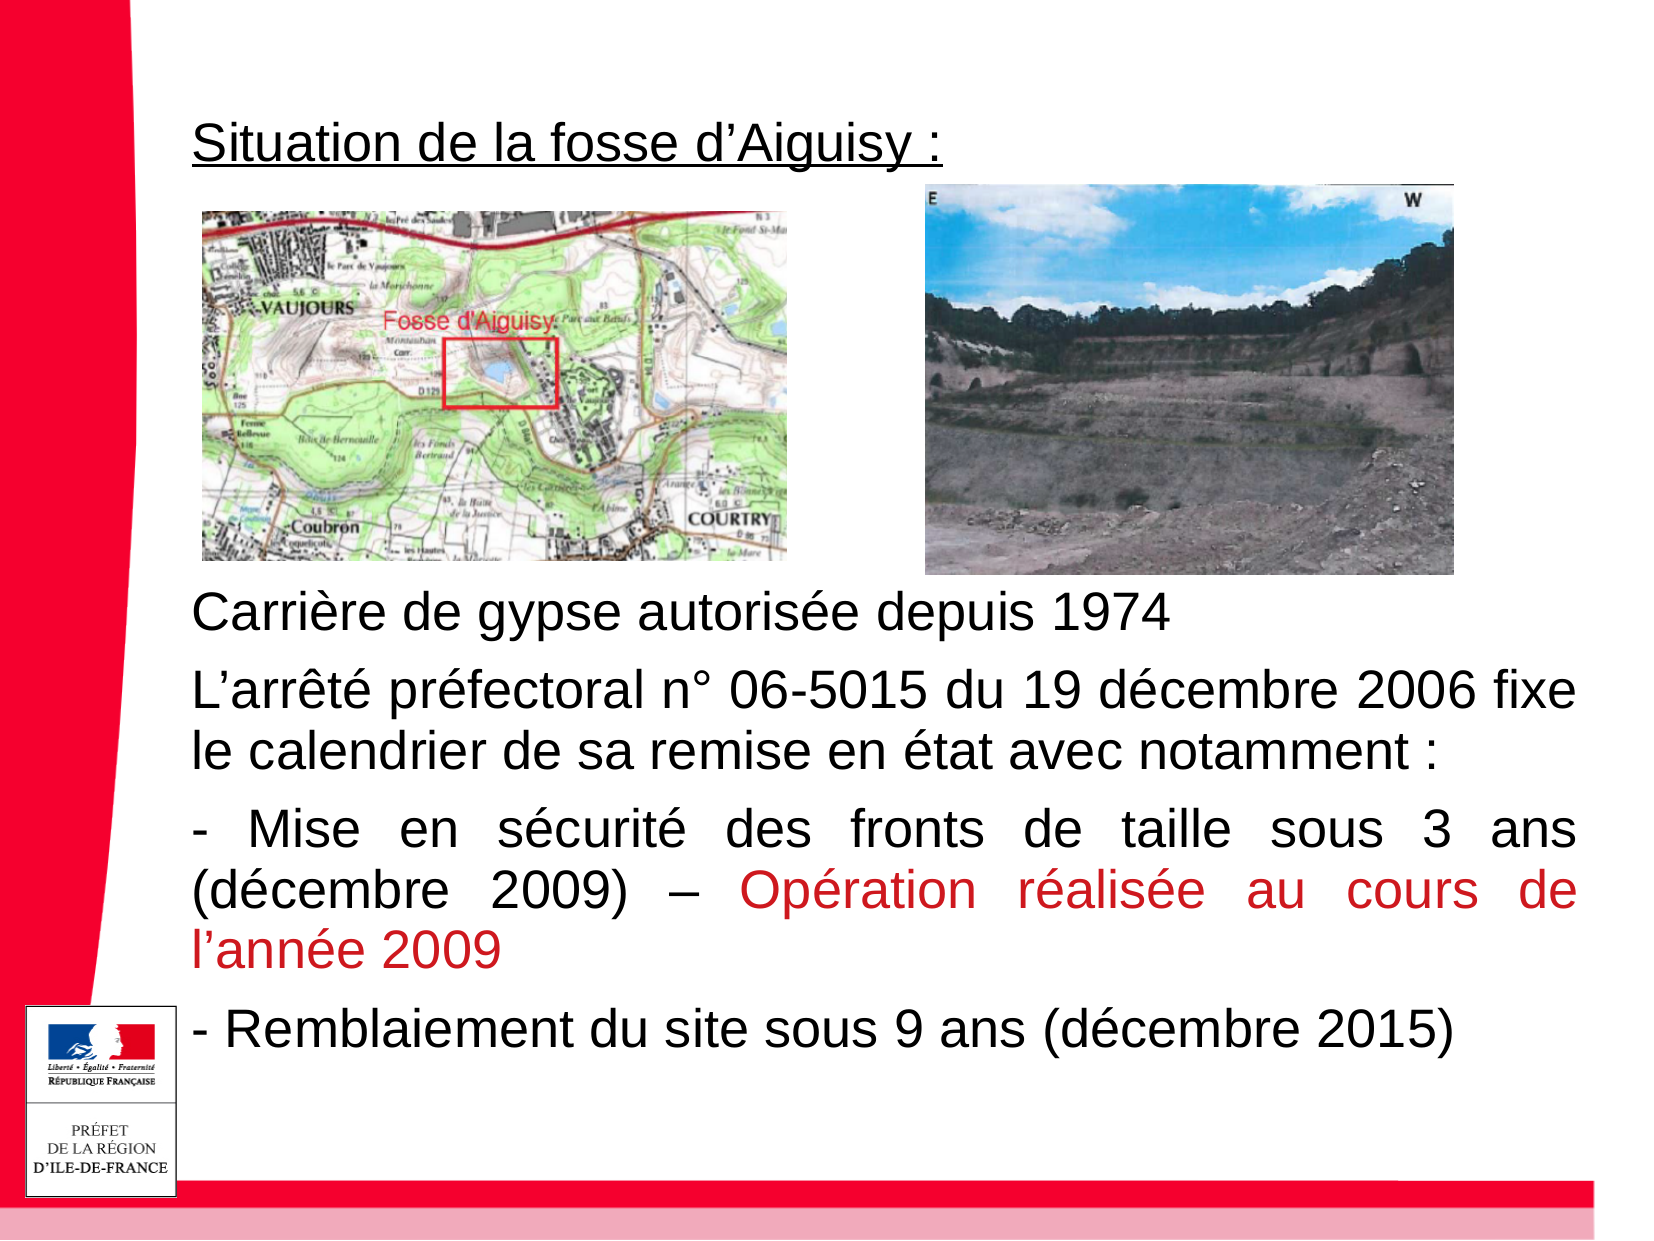

Situation de la fosse d’Aiguisy :
Carrière de gypse autorisée depuis 1974
L’arrêté préfectoral n° 06-5015 du 19 décembre 2006 fixe le calendrier de sa remise en état avec notamment :
- Mise en sécurité des fronts de taille sous 3 ans (décembre 2009) – Opération réalisée au cours de l’année 2009
- Remblaiement du site sous 9 ans (décembre 2015)